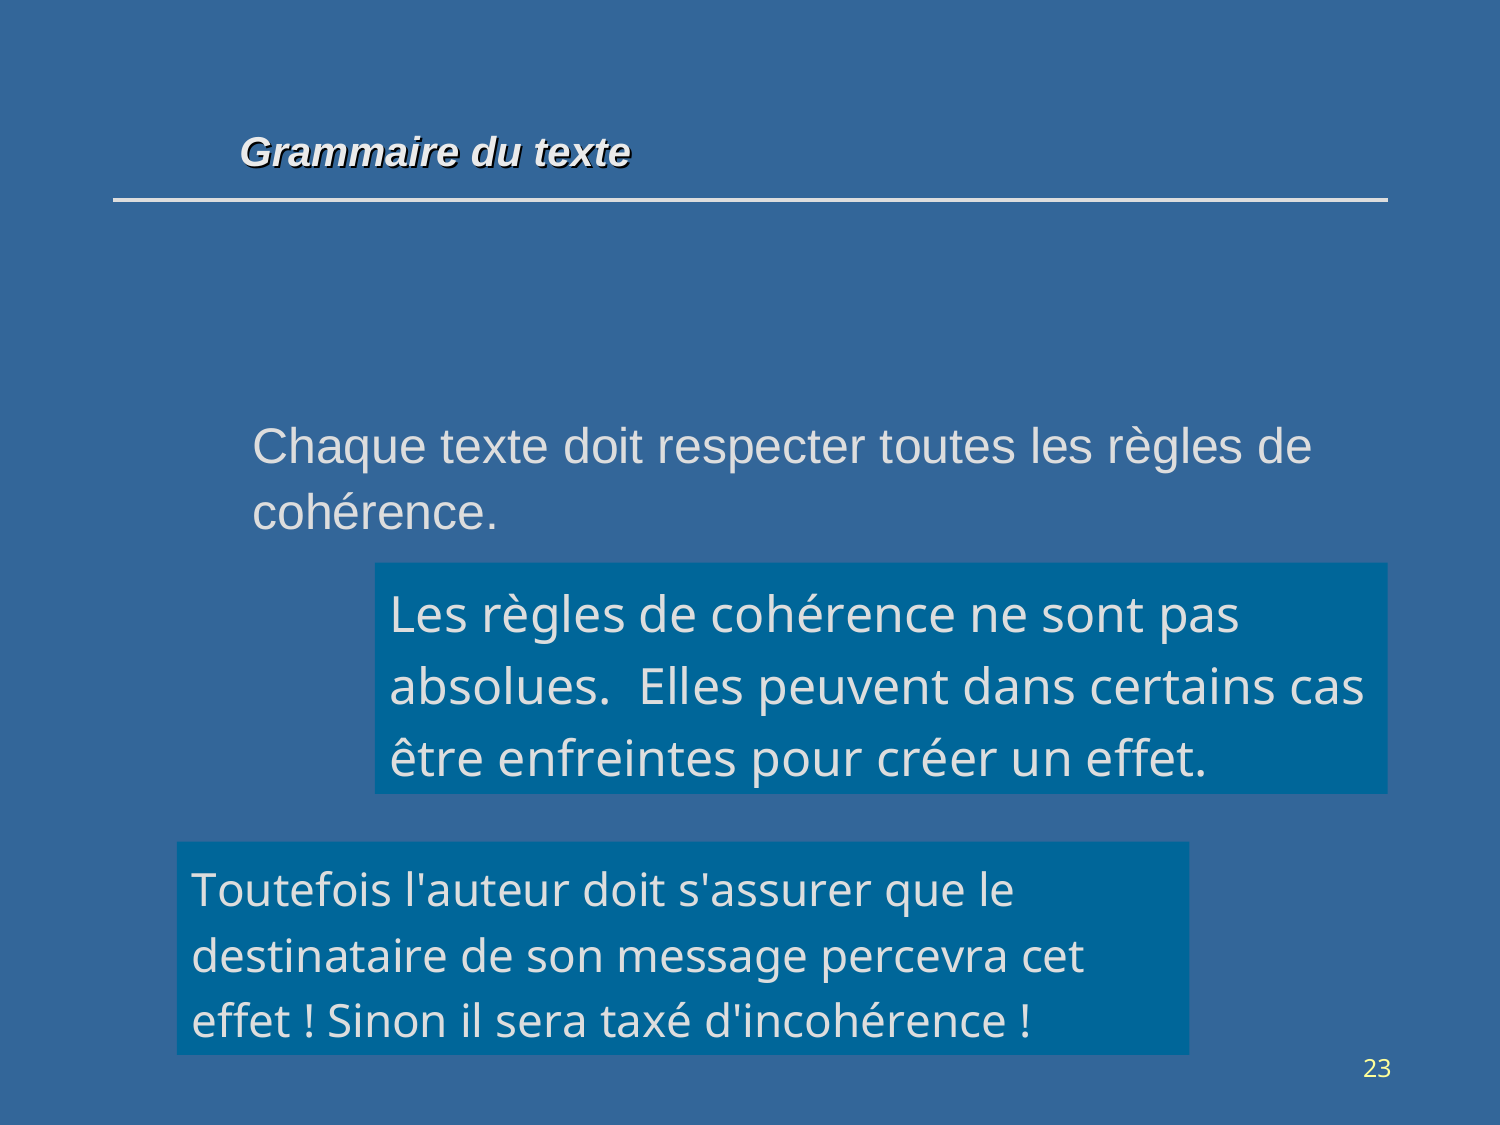

Grammaire du texte
Chaque texte doit respecter toutes les règles de cohérence.
Vrai / Faux
Les règles de cohérence ne sont pas absolues. Elles peuvent dans certains cas être enfreintes pour créer un effet.
Toutefois l'auteur doit s'assurer que le destinataire de son message percevra cet effet ! Sinon il sera taxé d'incohérence !
23